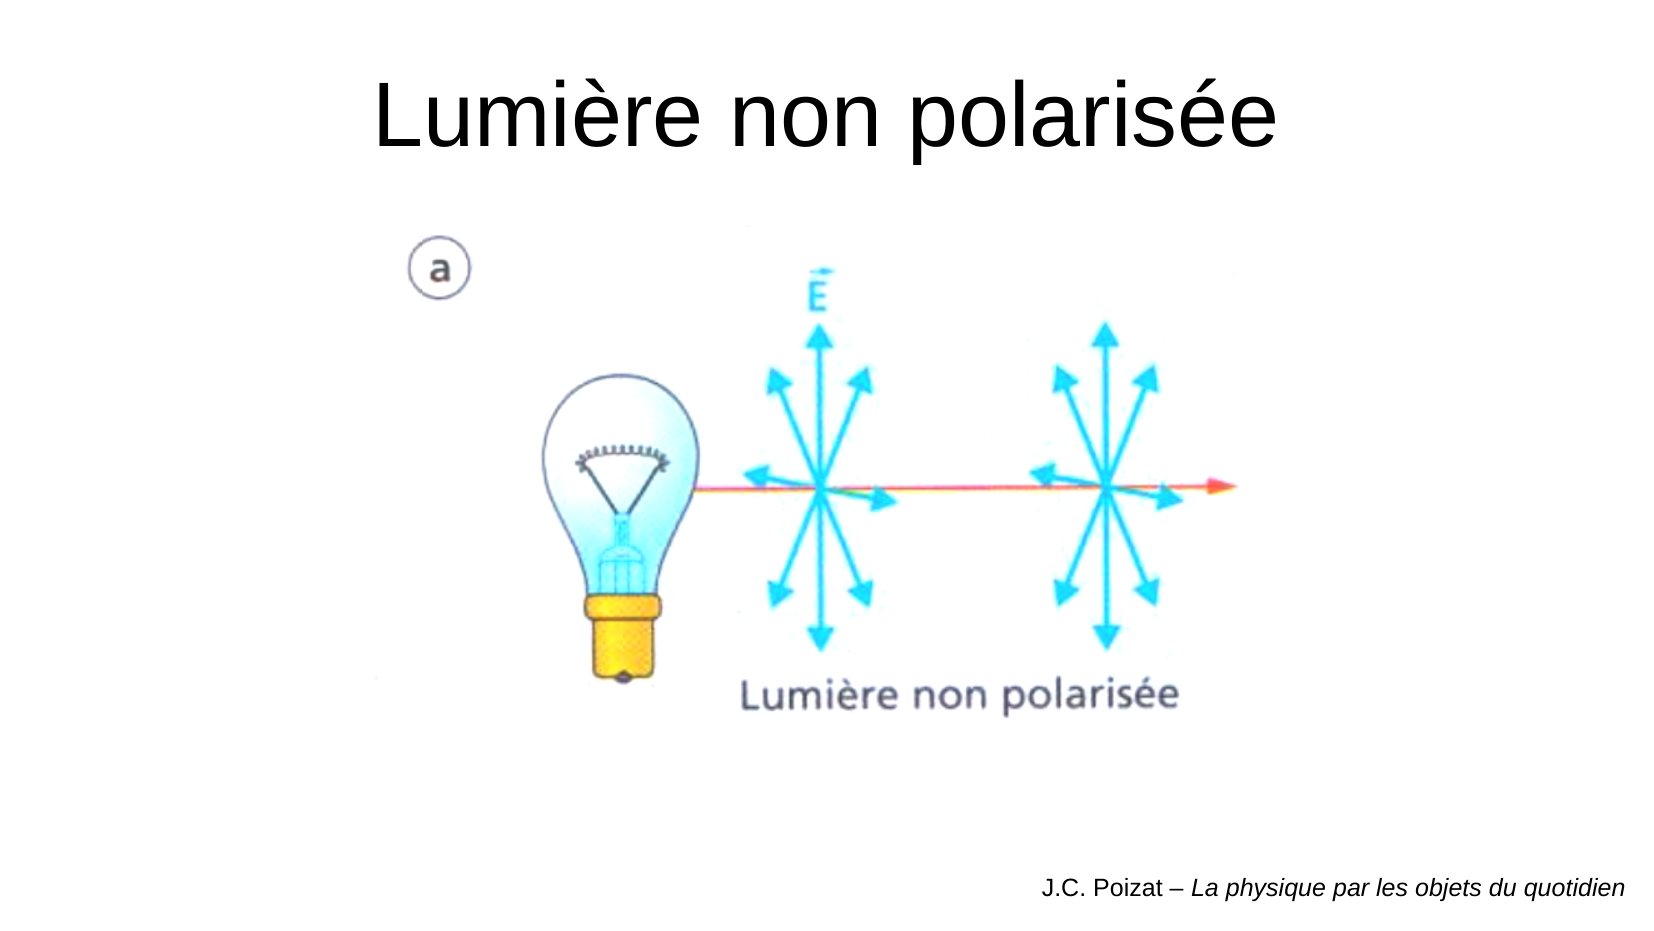

# Lumière non polarisée
J.C. Poizat – La physique par les objets du quotidien